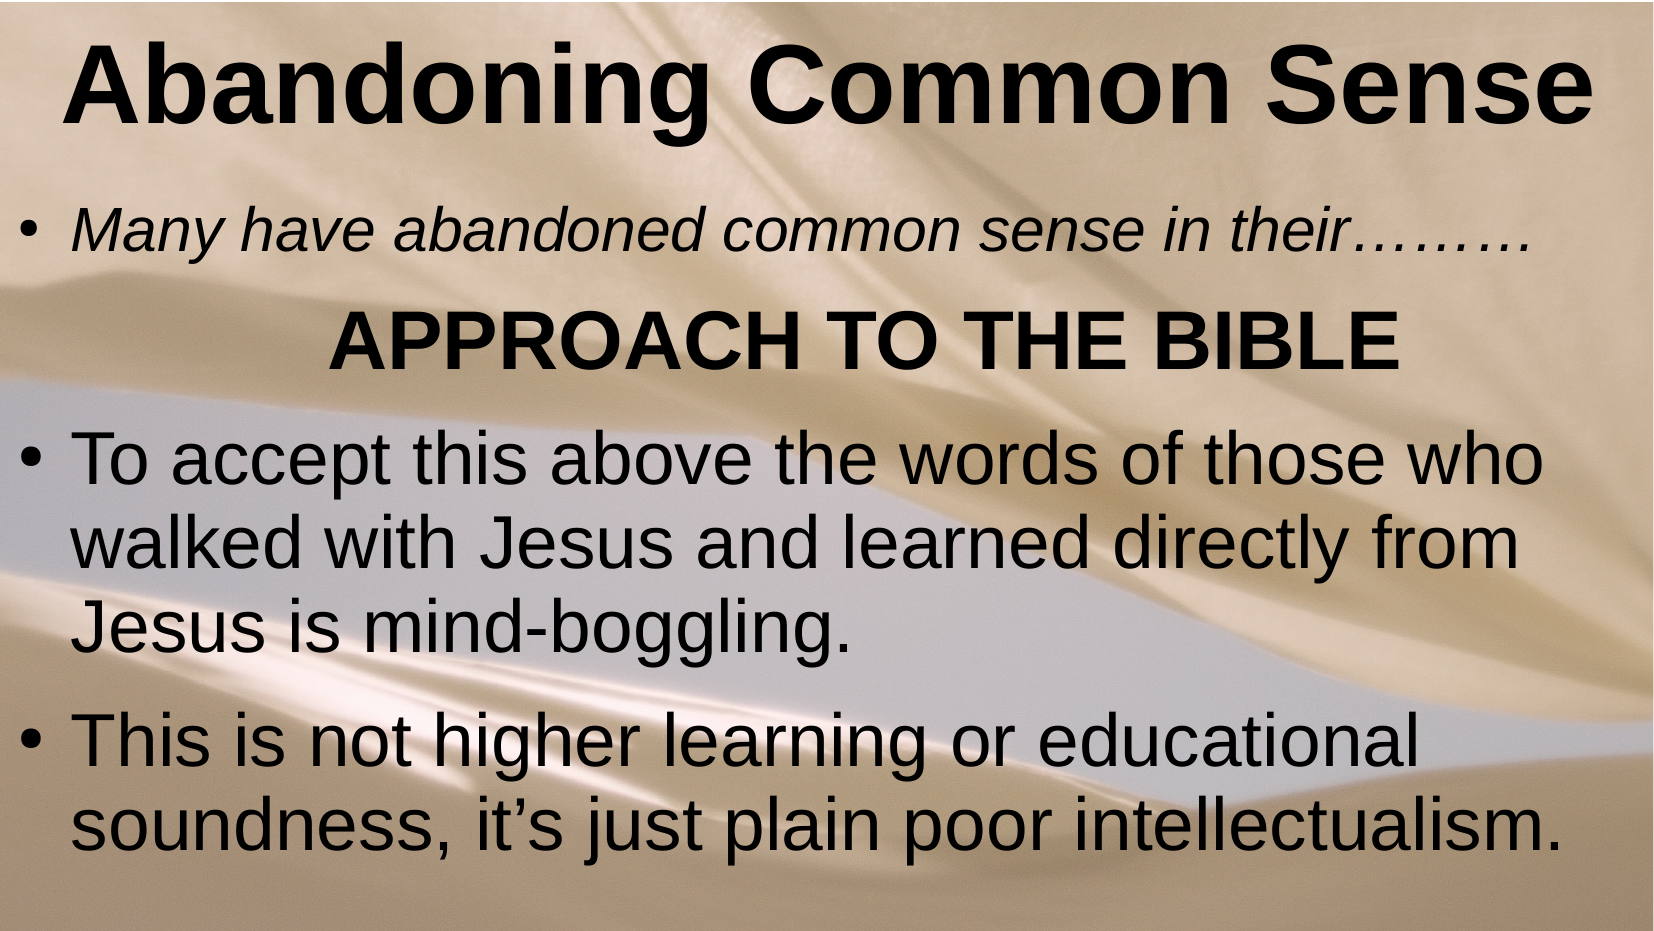

# Abandoning Common Sense
Many have abandoned common sense in their………
APPROACH TO THE BIBLE
To accept this above the words of those who walked with Jesus and learned directly from Jesus is mind-boggling.
This is not higher learning or educational soundness, it’s just plain poor intellectualism.